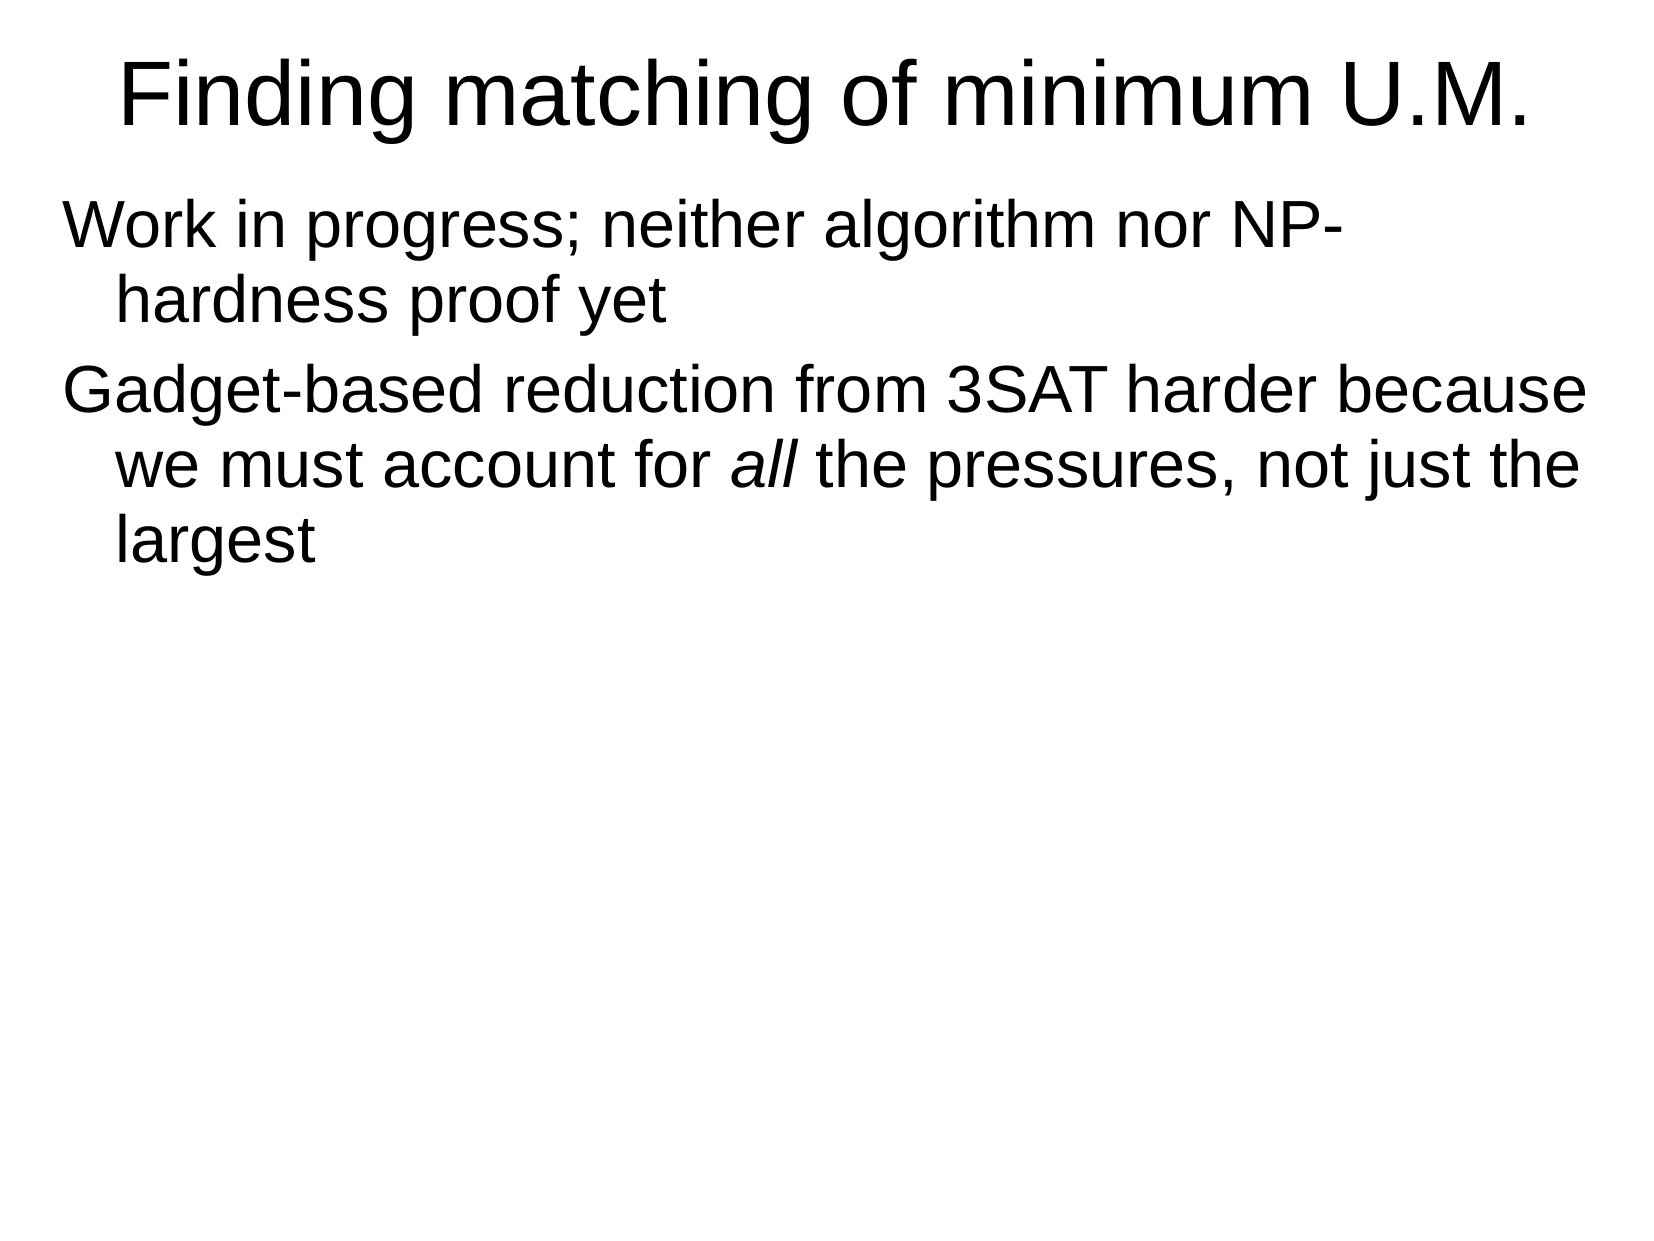

# Finding matching of minimum U.M.
Work in progress; neither algorithm nor NP-hardness proof yet
Gadget-based reduction from 3SAT harder because we must account for all the pressures, not just the largest